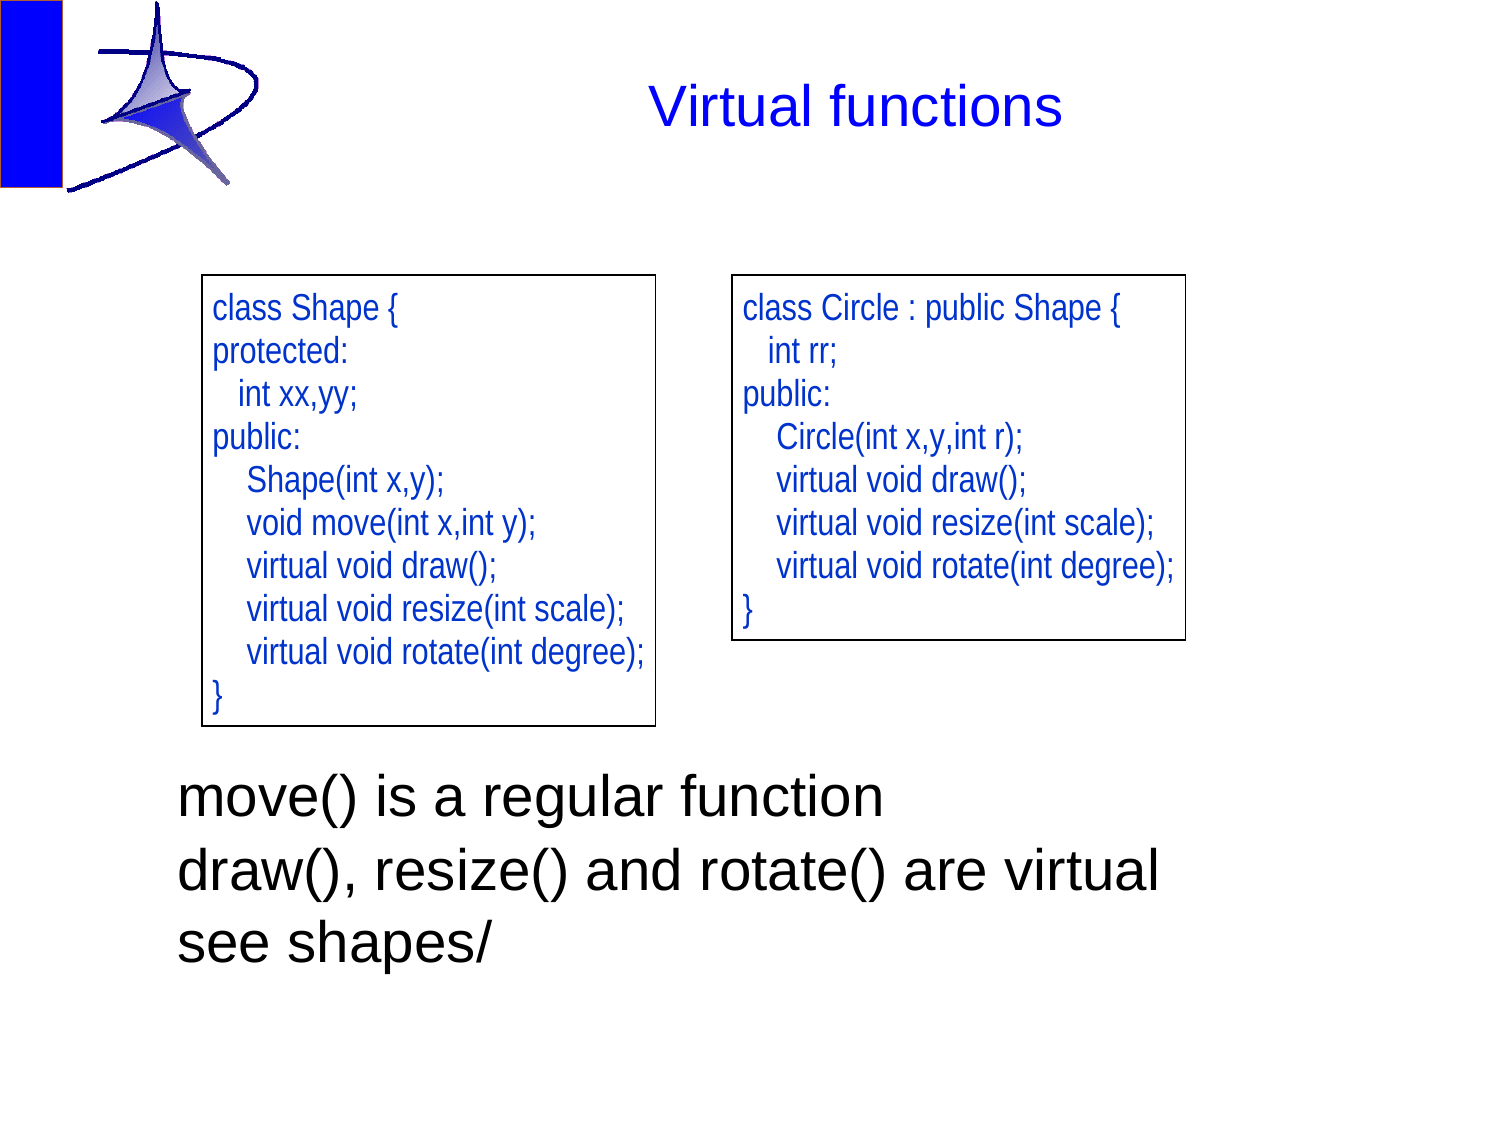

# Virtual functions
class Shape {
protected:
 int xx,yy;
public:
 Shape(int x,y);
 void move(int x,int y);
 virtual void draw();
 virtual void resize(int scale);
 virtual void rotate(int degree);
}
class Circle : public Shape {
 int rr;
public:
 Circle(int x,y,int r);
 virtual void draw();
 virtual void resize(int scale);
 virtual void rotate(int degree);
}
move() is a regular function
draw(), resize() and rotate() are virtual
see shapes/